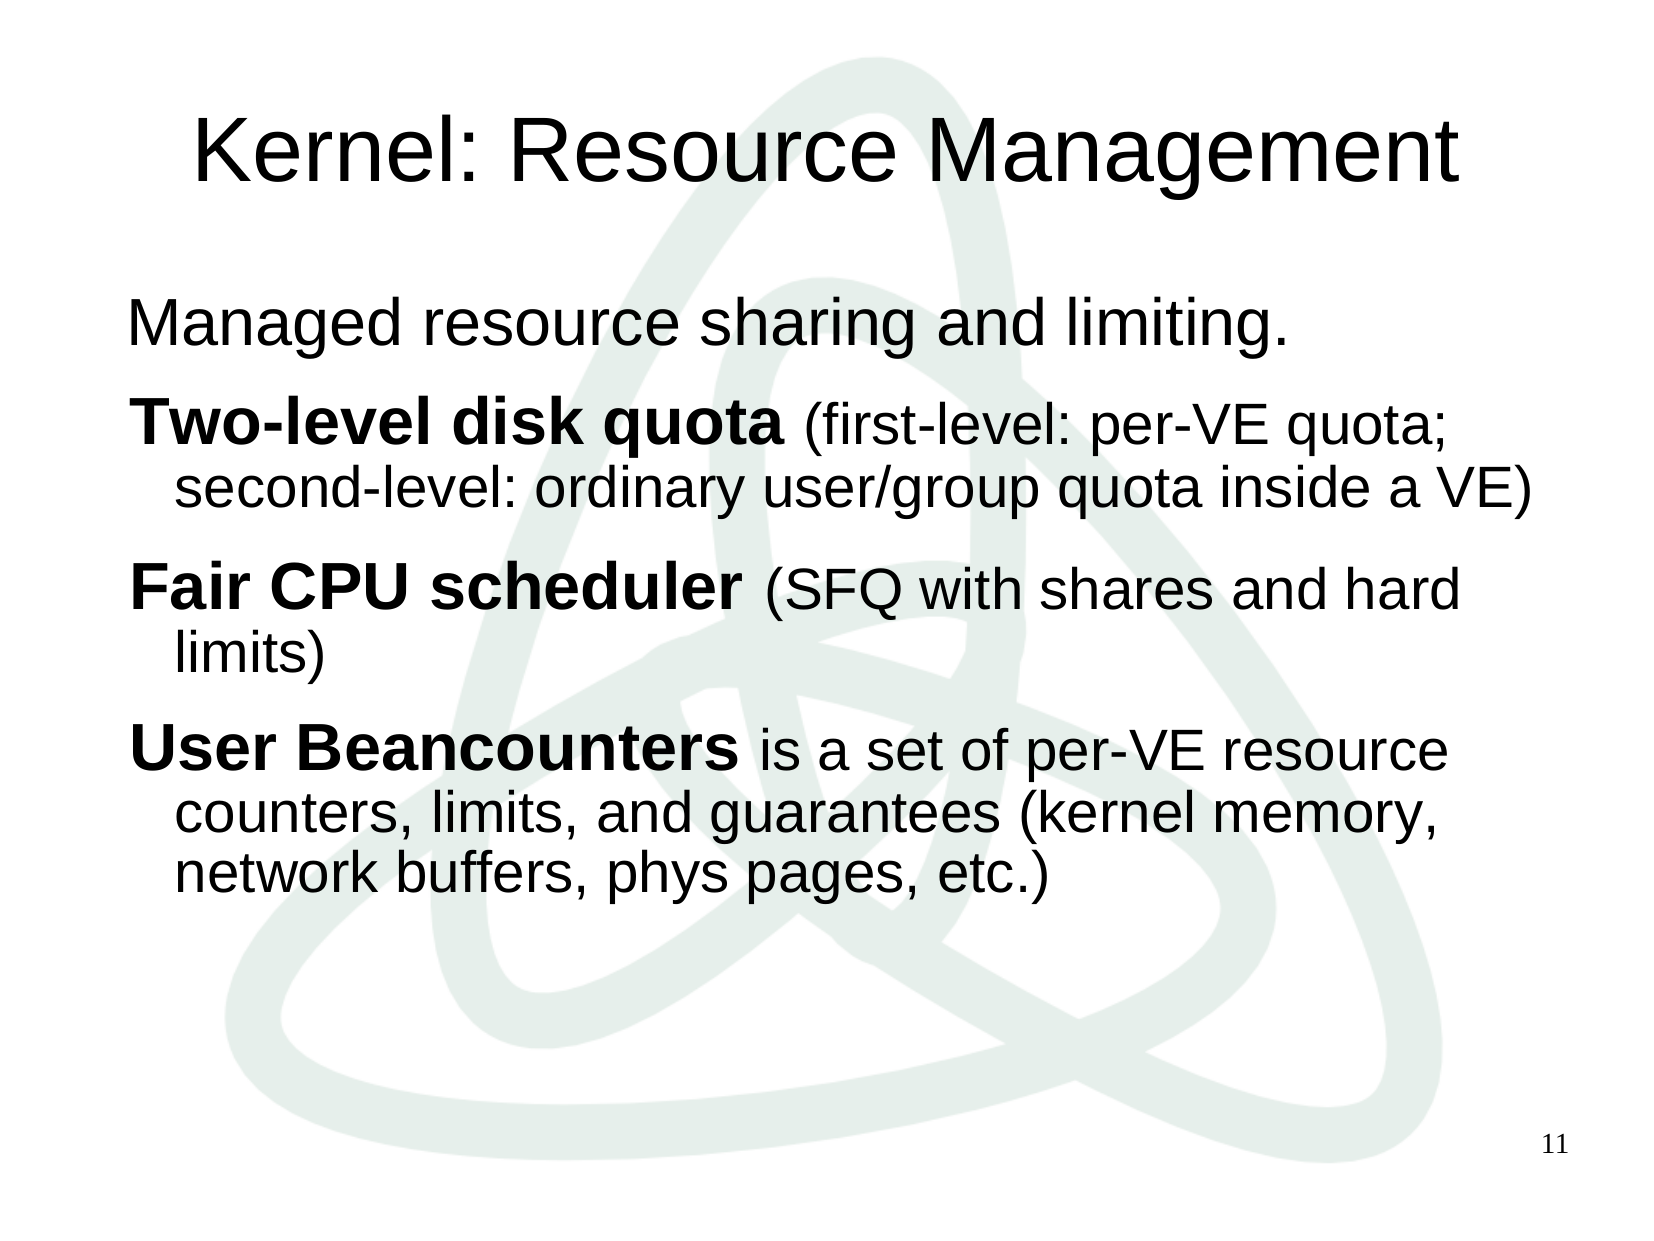

# Kernel: Resource Management
Managed resource sharing and limiting.
Two-level disk quota (first-level: per-VE quota; second-level: ordinary user/group quota inside a VE)
Fair CPU scheduler (SFQ with shares and hard limits)
User Beancounters is a set of per-VE resource counters, limits, and guarantees (kernel memory, network buffers, phys pages, etc.)